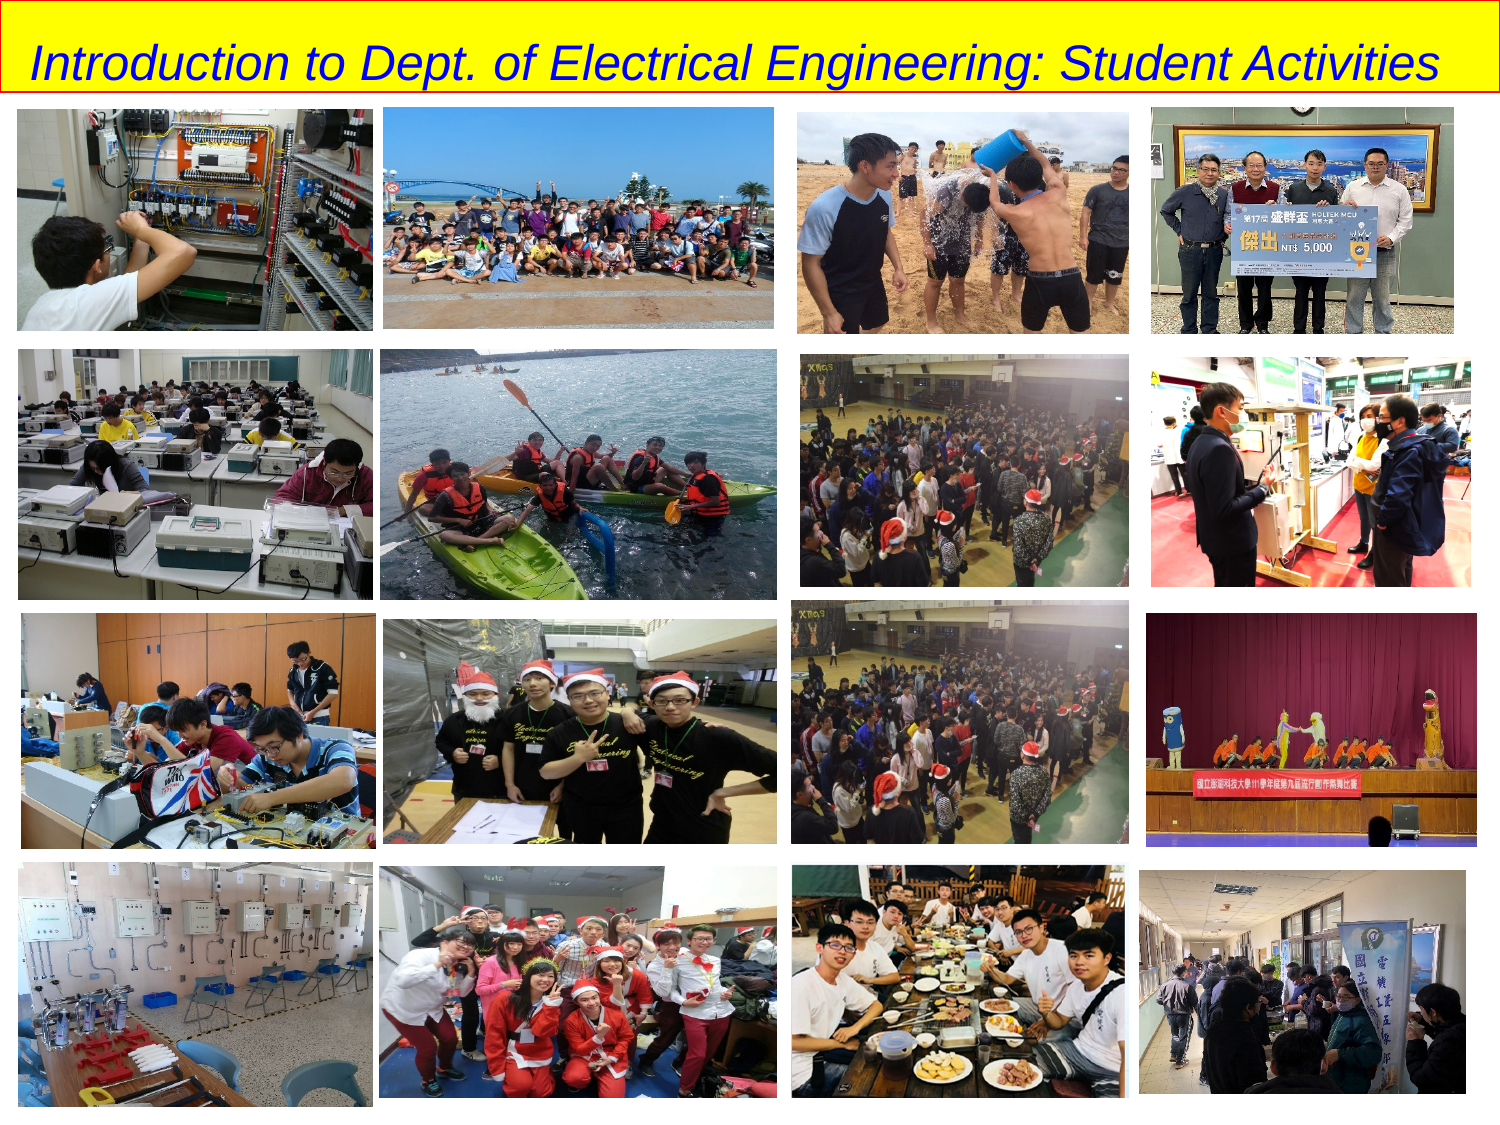

Introduction to Dept. of Electrical Engineering: Student Activities